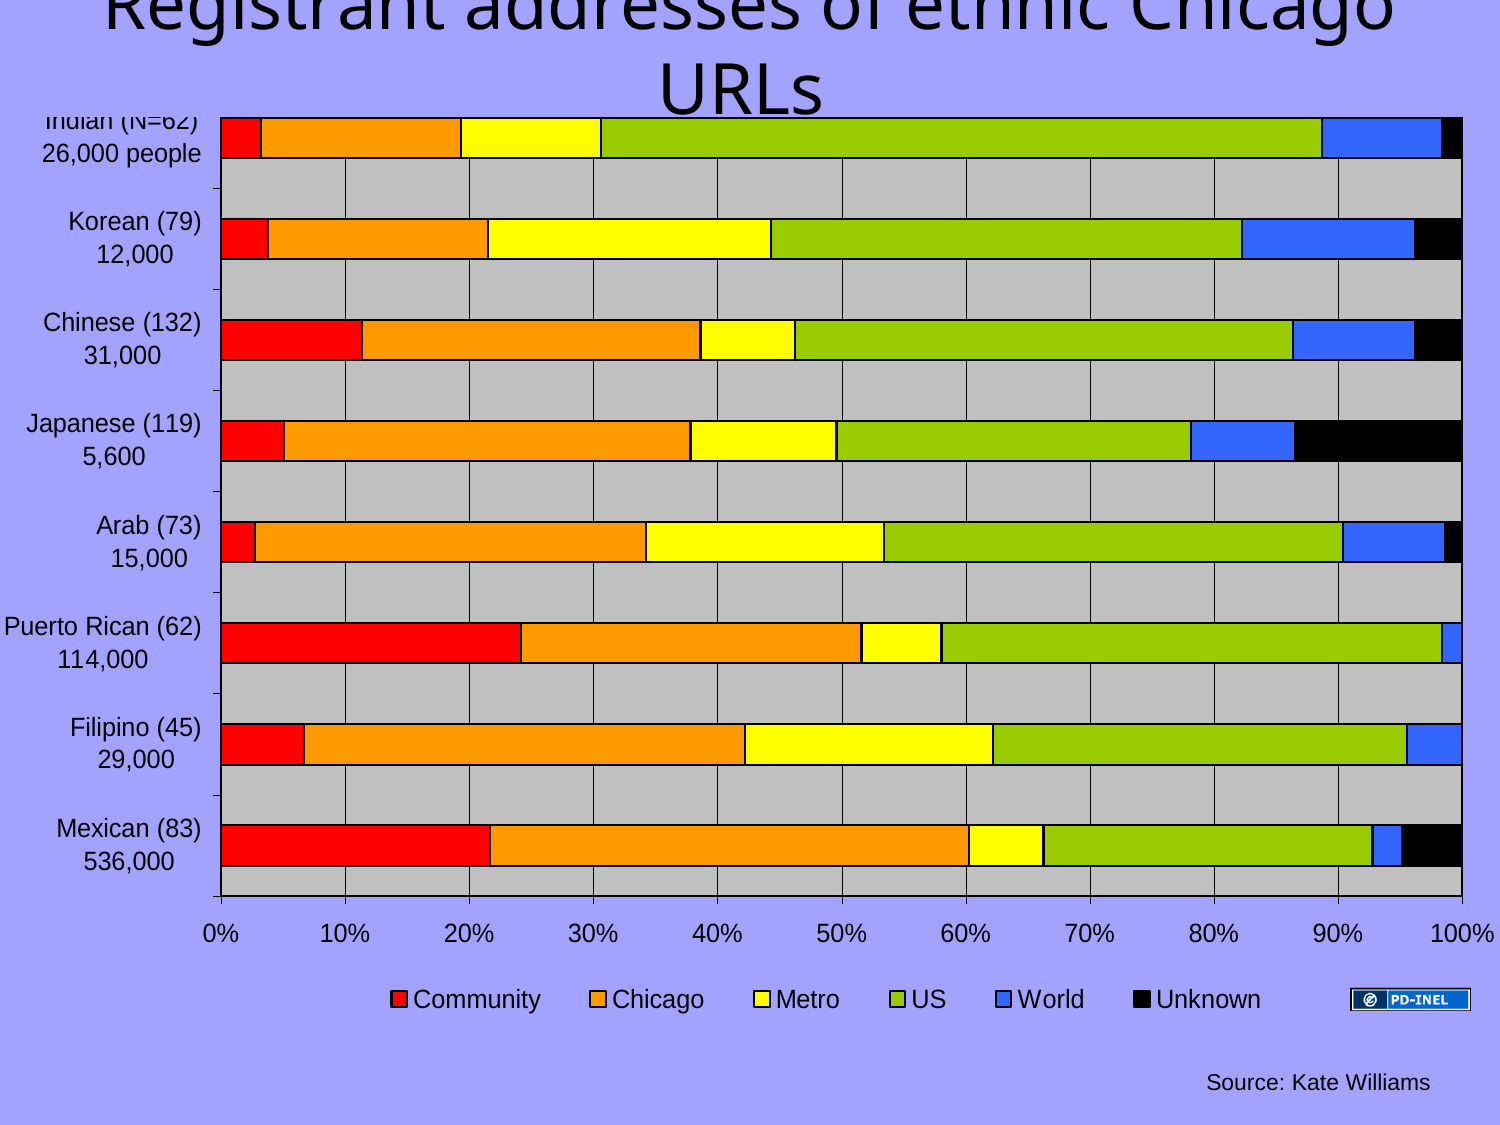

# Registrant addresses of ethnic Chicago URLs
Source: Kate Williams